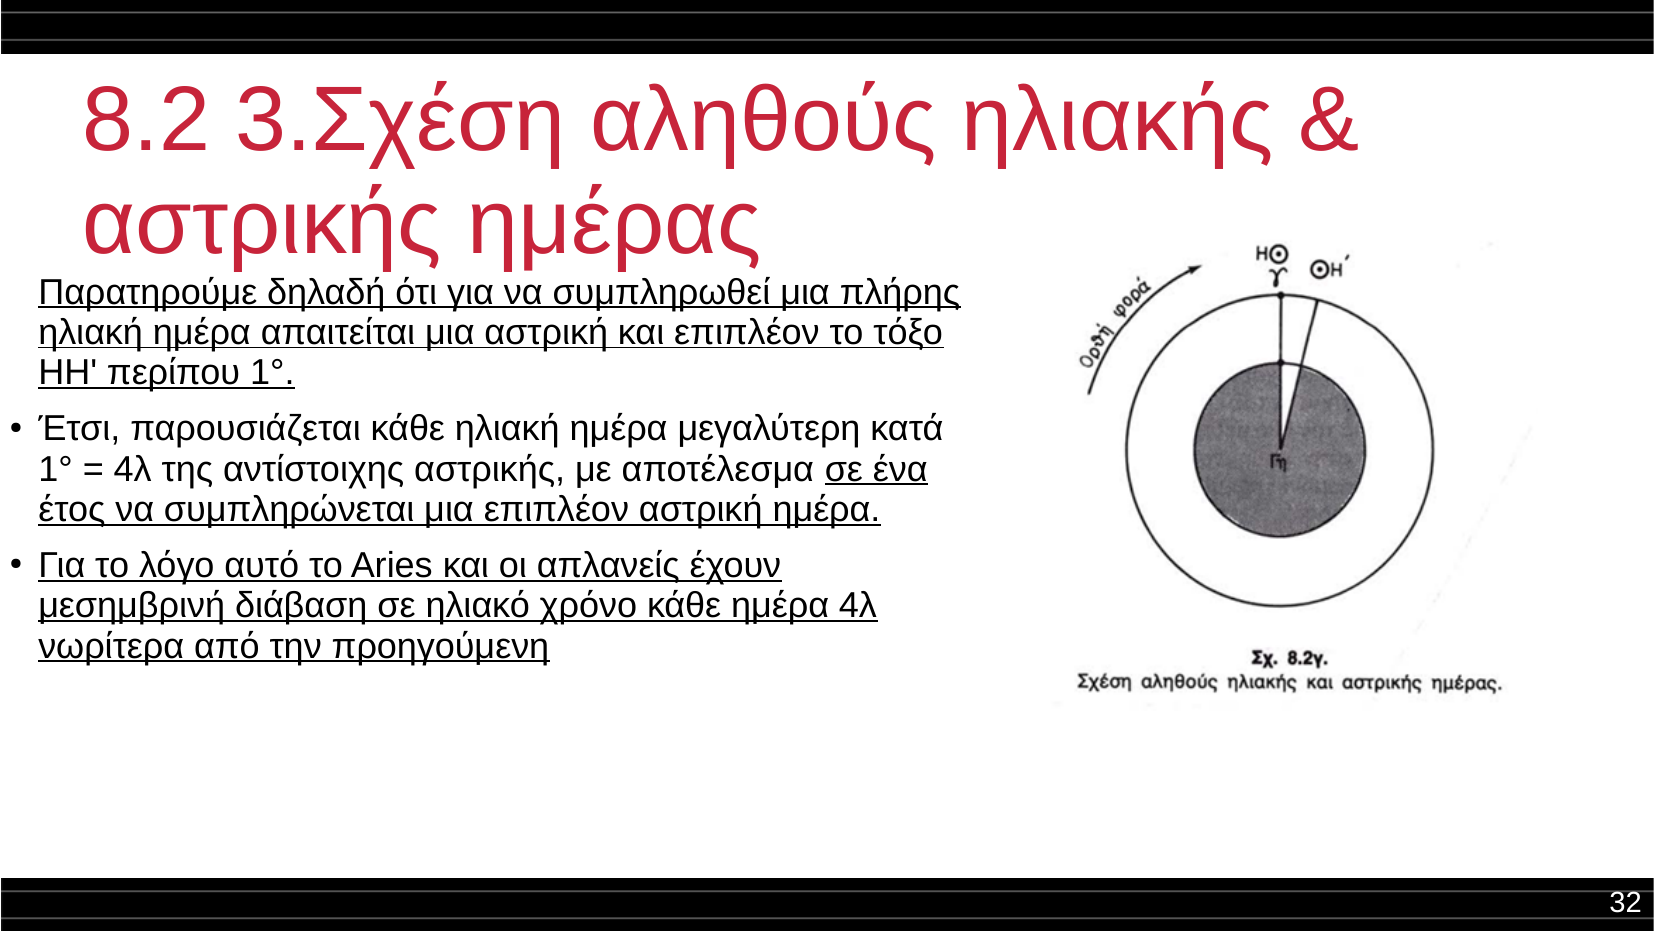

# 8.2 3.Σχέση αληθούς ηλιακής & αστρικής ημέρας
Παρατηρούμε δηλαδή ότι για να συμπληρωθεί μια πλήρης ηλιακή ημέρα απαιτείται μια αστρική και επιπλέον το τόξο ΗΗ' περίπου 1°.
Έτσι, παρουσιάζεται κάθε ηλιακή ημέρα μεγαλύτερη κατά 1° = 4λ της αντίστοιχης αστρικής, με αποτέλεσμα σε ένα έτος να συμπληρώνεται μια επιπλέον αστρική ημέρα.
Για το λόγο αυτό το Αries και οι απλανείς έχουν μεσημβρινή διάβαση σε ηλιακό χρόνο κάθε ημέρα 4λ νωρίτερα από την προηγούμενη